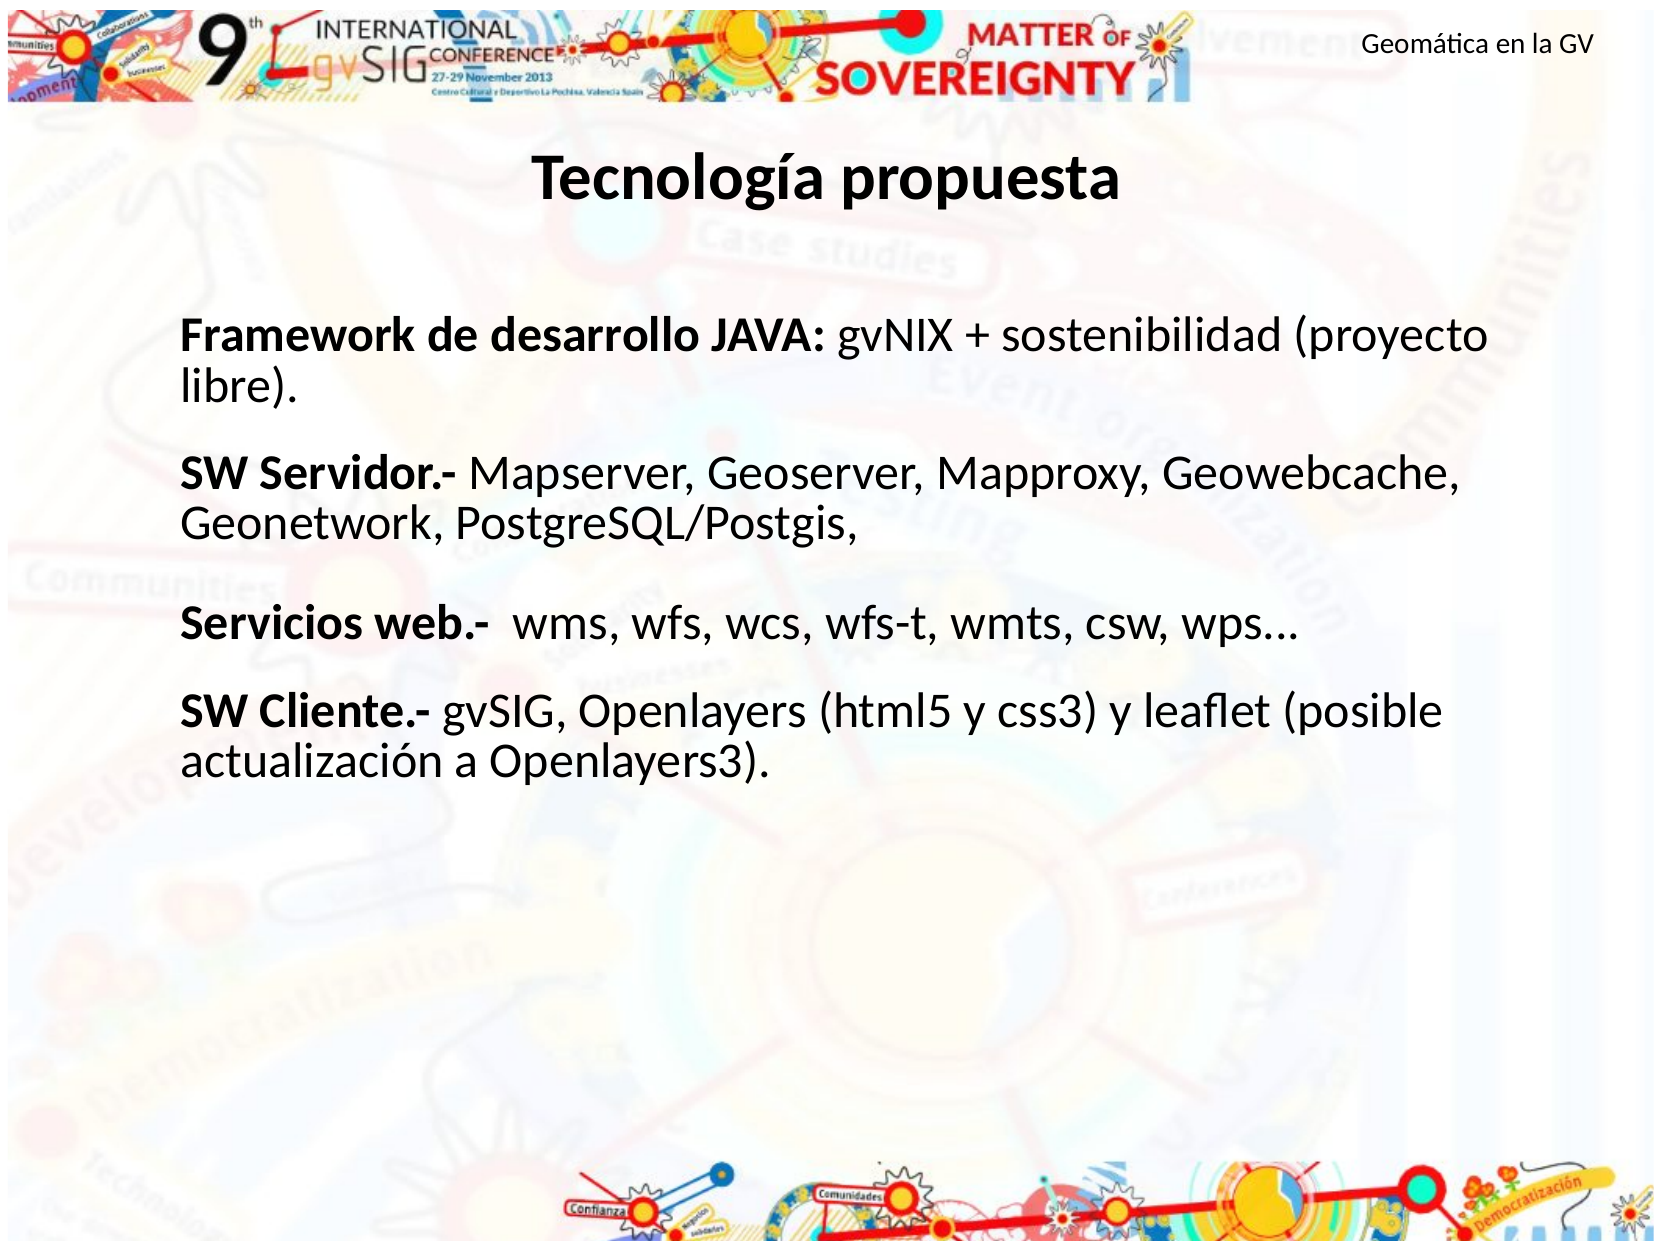

Geomática en la GV
# Tecnología propuesta
Framework de desarrollo JAVA: gvNIX + sostenibilidad (proyecto libre).
SW Servidor.- Mapserver, Geoserver, Mapproxy, Geowebcache, Geonetwork, PostgreSQL/Postgis,
Servicios web.- wms, wfs, wcs, wfs-t, wmts, csw, wps...
SW Cliente.- gvSIG, Openlayers (html5 y css3) y leaflet (posible actualización a Openlayers3).